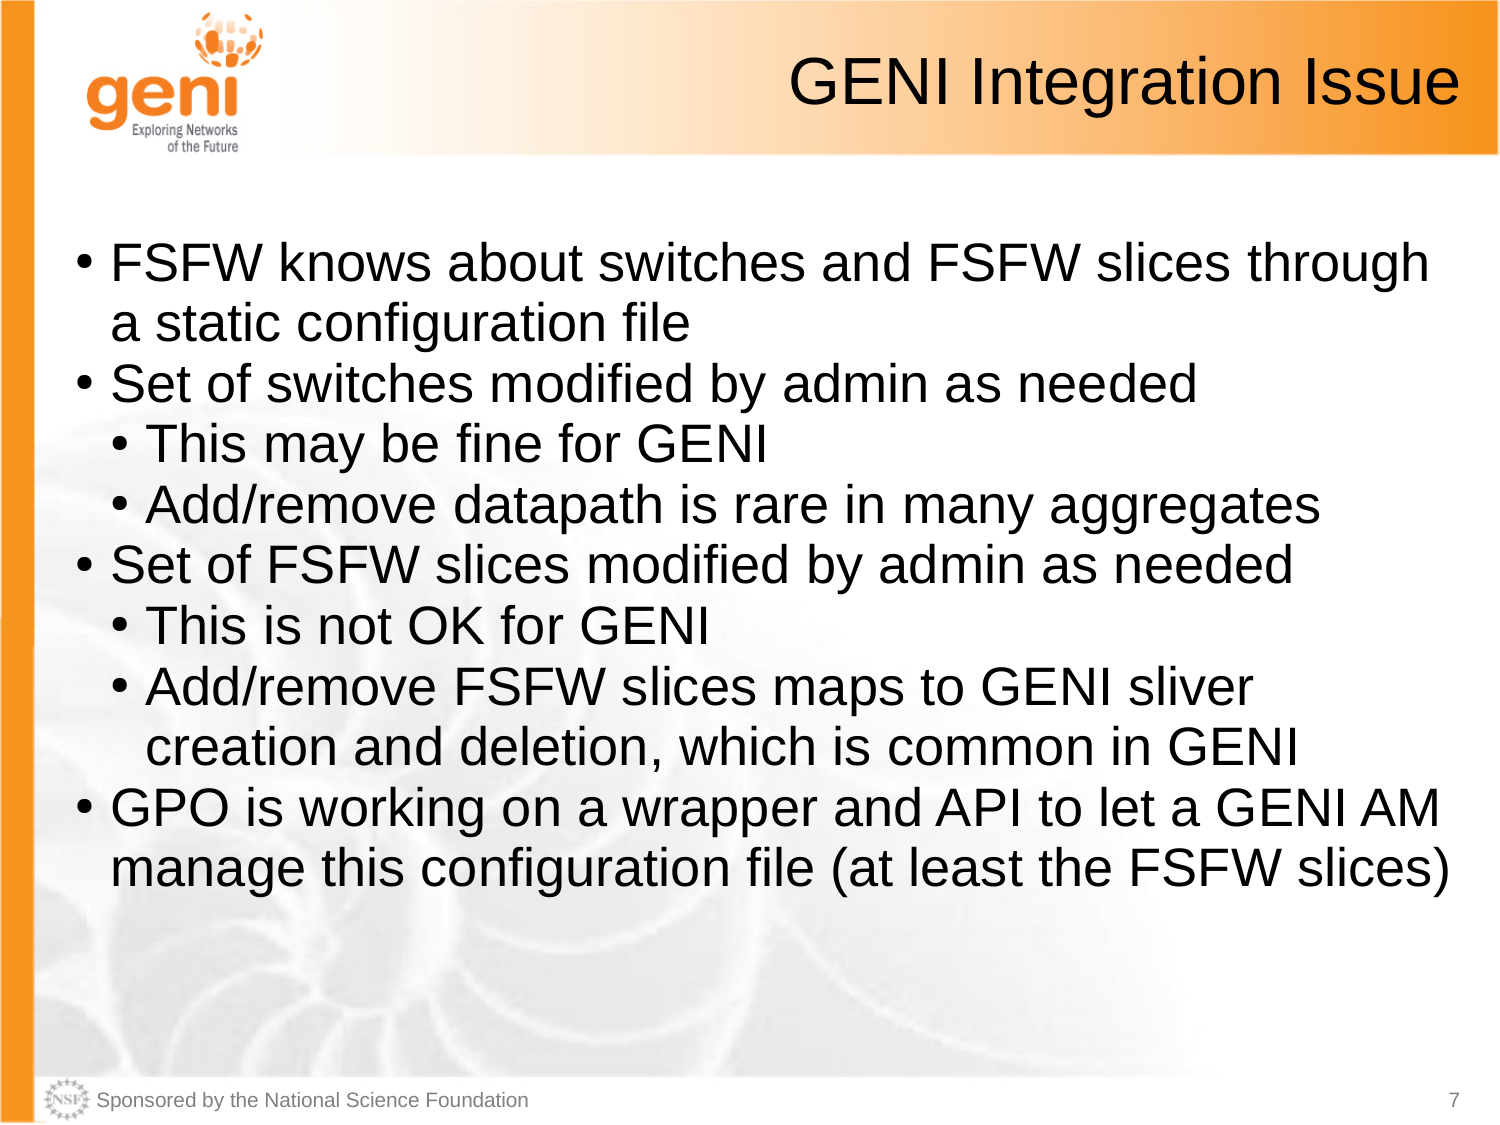

# GENI Integration Issue
FSFW knows about switches and FSFW slices through a static configuration file
Set of switches modified by admin as needed
This may be fine for GENI
Add/remove datapath is rare in many aggregates
Set of FSFW slices modified by admin as needed
This is not OK for GENI
Add/remove FSFW slices maps to GENI sliver creation and deletion, which is common in GENI
GPO is working on a wrapper and API to let a GENI AM manage this configuration file (at least the FSFW slices)